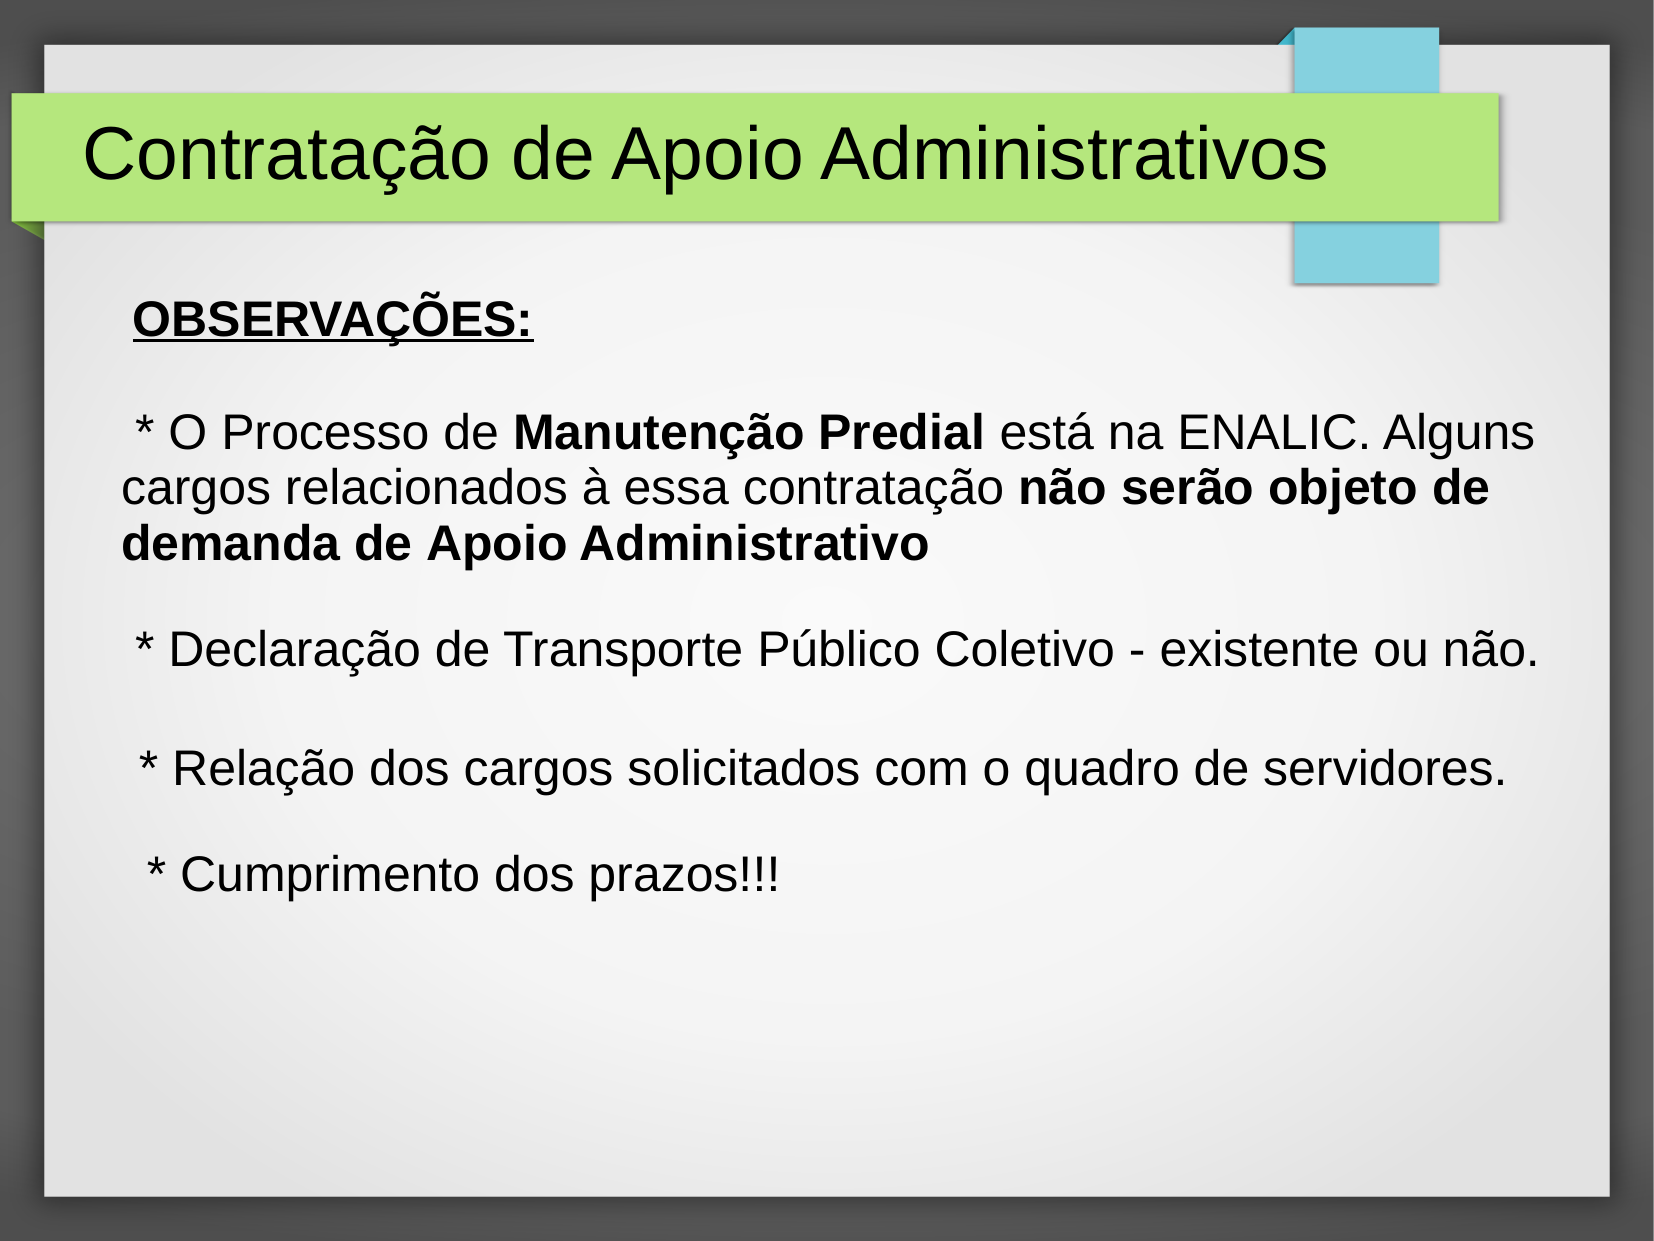

# Contratação de Apoio Administrativos
OBSERVAÇÕES:
 * O Processo de Manutenção Predial está na ENALIC. Alguns cargos relacionados à essa contratação não serão objeto de demanda de Apoio Administrativo
 * Declaração de Transporte Público Coletivo - existente ou não.
* Relação dos cargos solicitados com o quadro de servidores.
 * Cumprimento dos prazos!!!